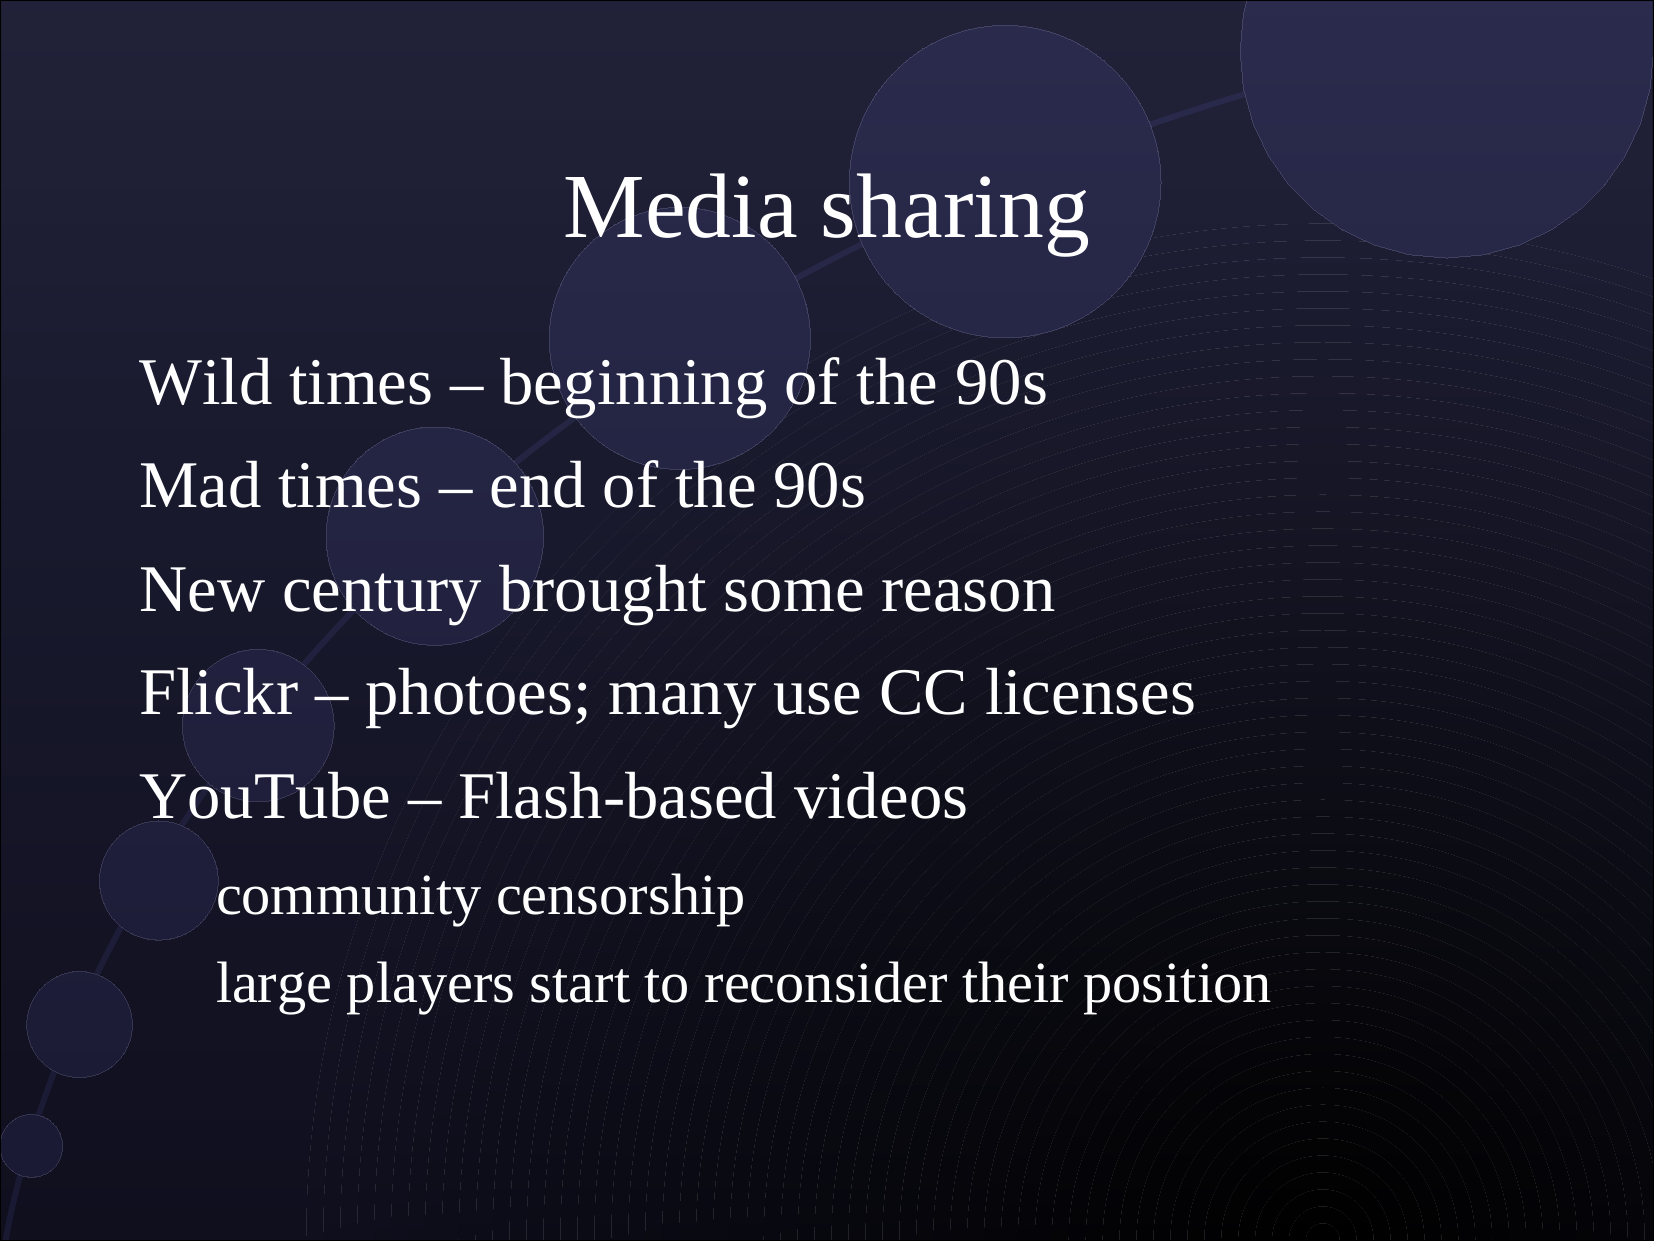

# Media sharing
Wild times – beginning of the 90s
Mad times – end of the 90s
New century brought some reason
Flickr – photoes; many use CC licenses
YouTube – Flash-based videos
community censorship
large players start to reconsider their position